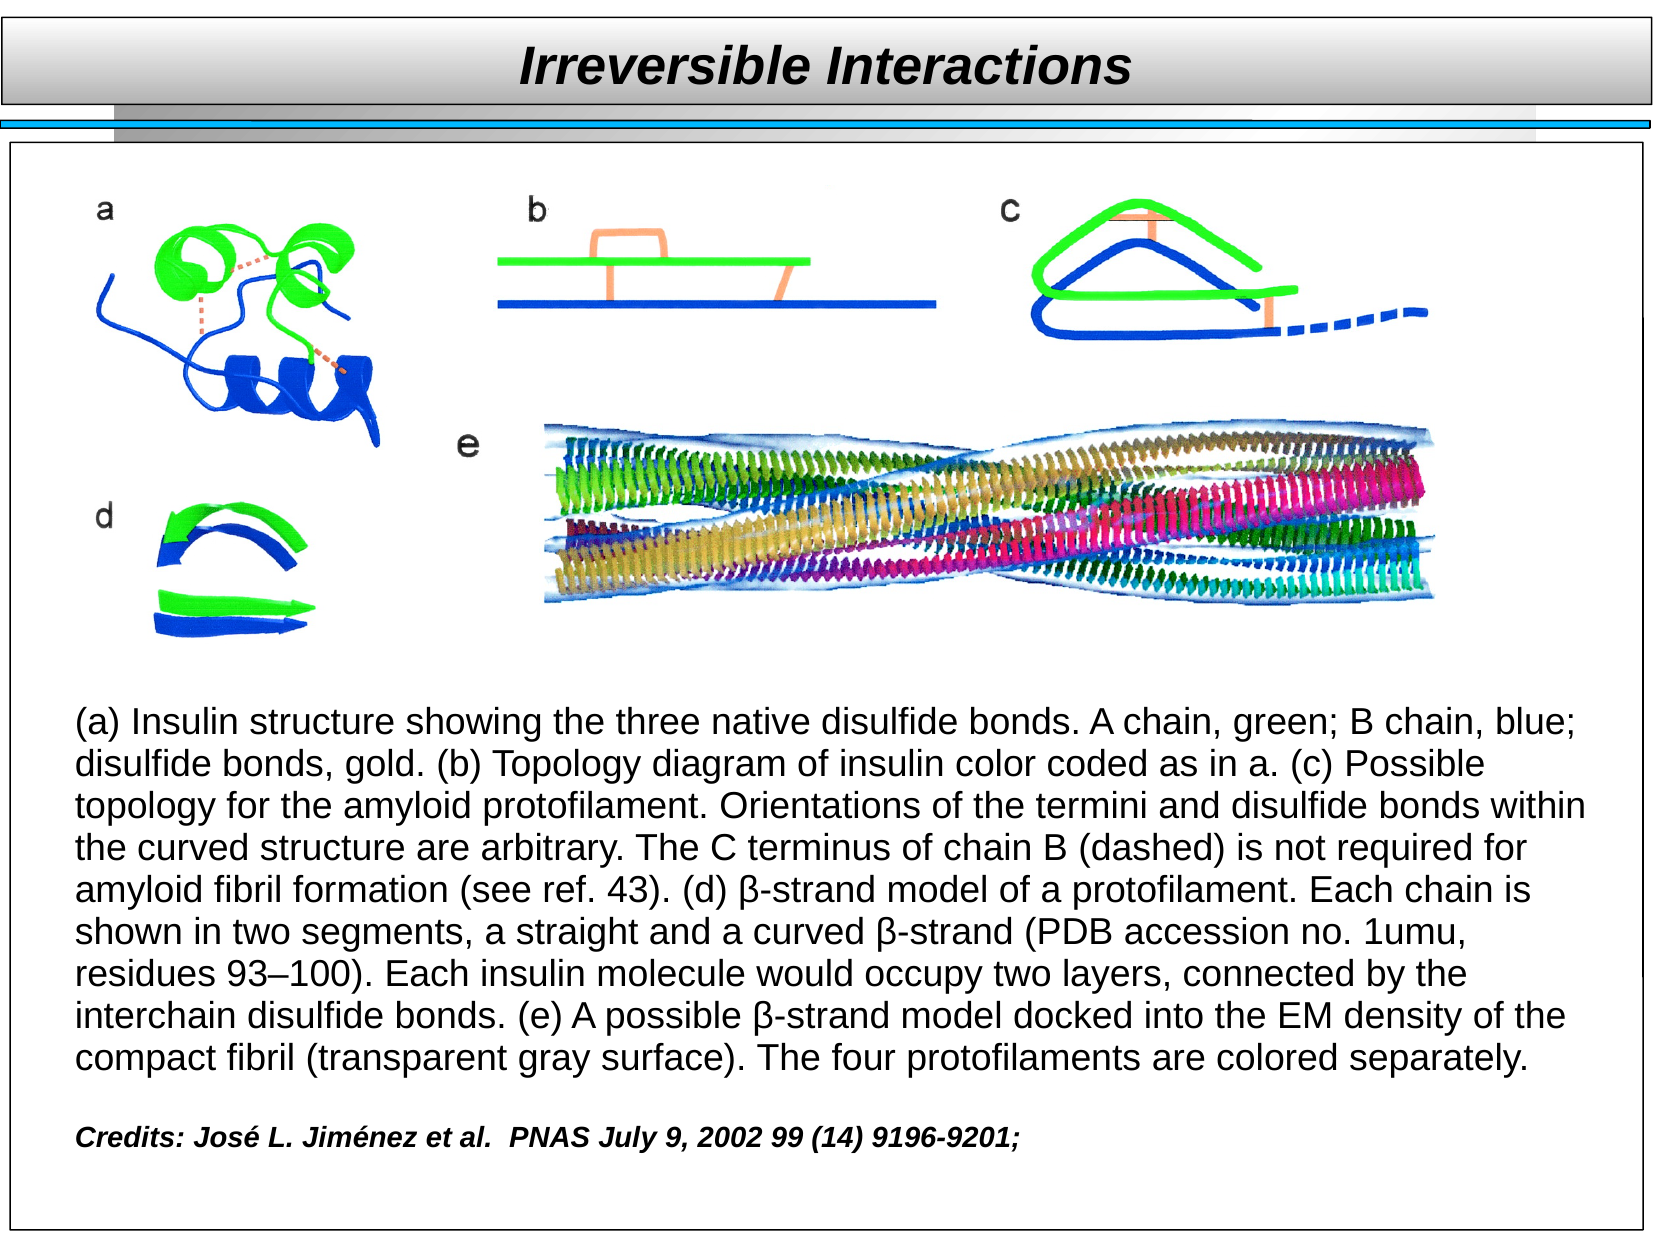

Irreversible Interactions
(a) Insulin structure showing the three native disulfide bonds. A chain, green; B chain, blue; disulfide bonds, gold. (b) Topology diagram of insulin color coded as in a. (c) Possible topology for the amyloid protofilament. Orientations of the termini and disulfide bonds within the curved structure are arbitrary. The C terminus of chain B (dashed) is not required for amyloid fibril formation (see ref. 43). (d) β-strand model of a protofilament. Each chain is shown in two segments, a straight and a curved β-strand (PDB accession no. 1umu, residues 93–100). Each insulin molecule would occupy two layers, connected by the interchain disulfide bonds. (e) A possible β-strand model docked into the EM density of the compact fibril (transparent gray surface). The four protofilaments are colored separately.
Credits: José L. Jiménez et al. PNAS July 9, 2002 99 (14) 9196-9201;